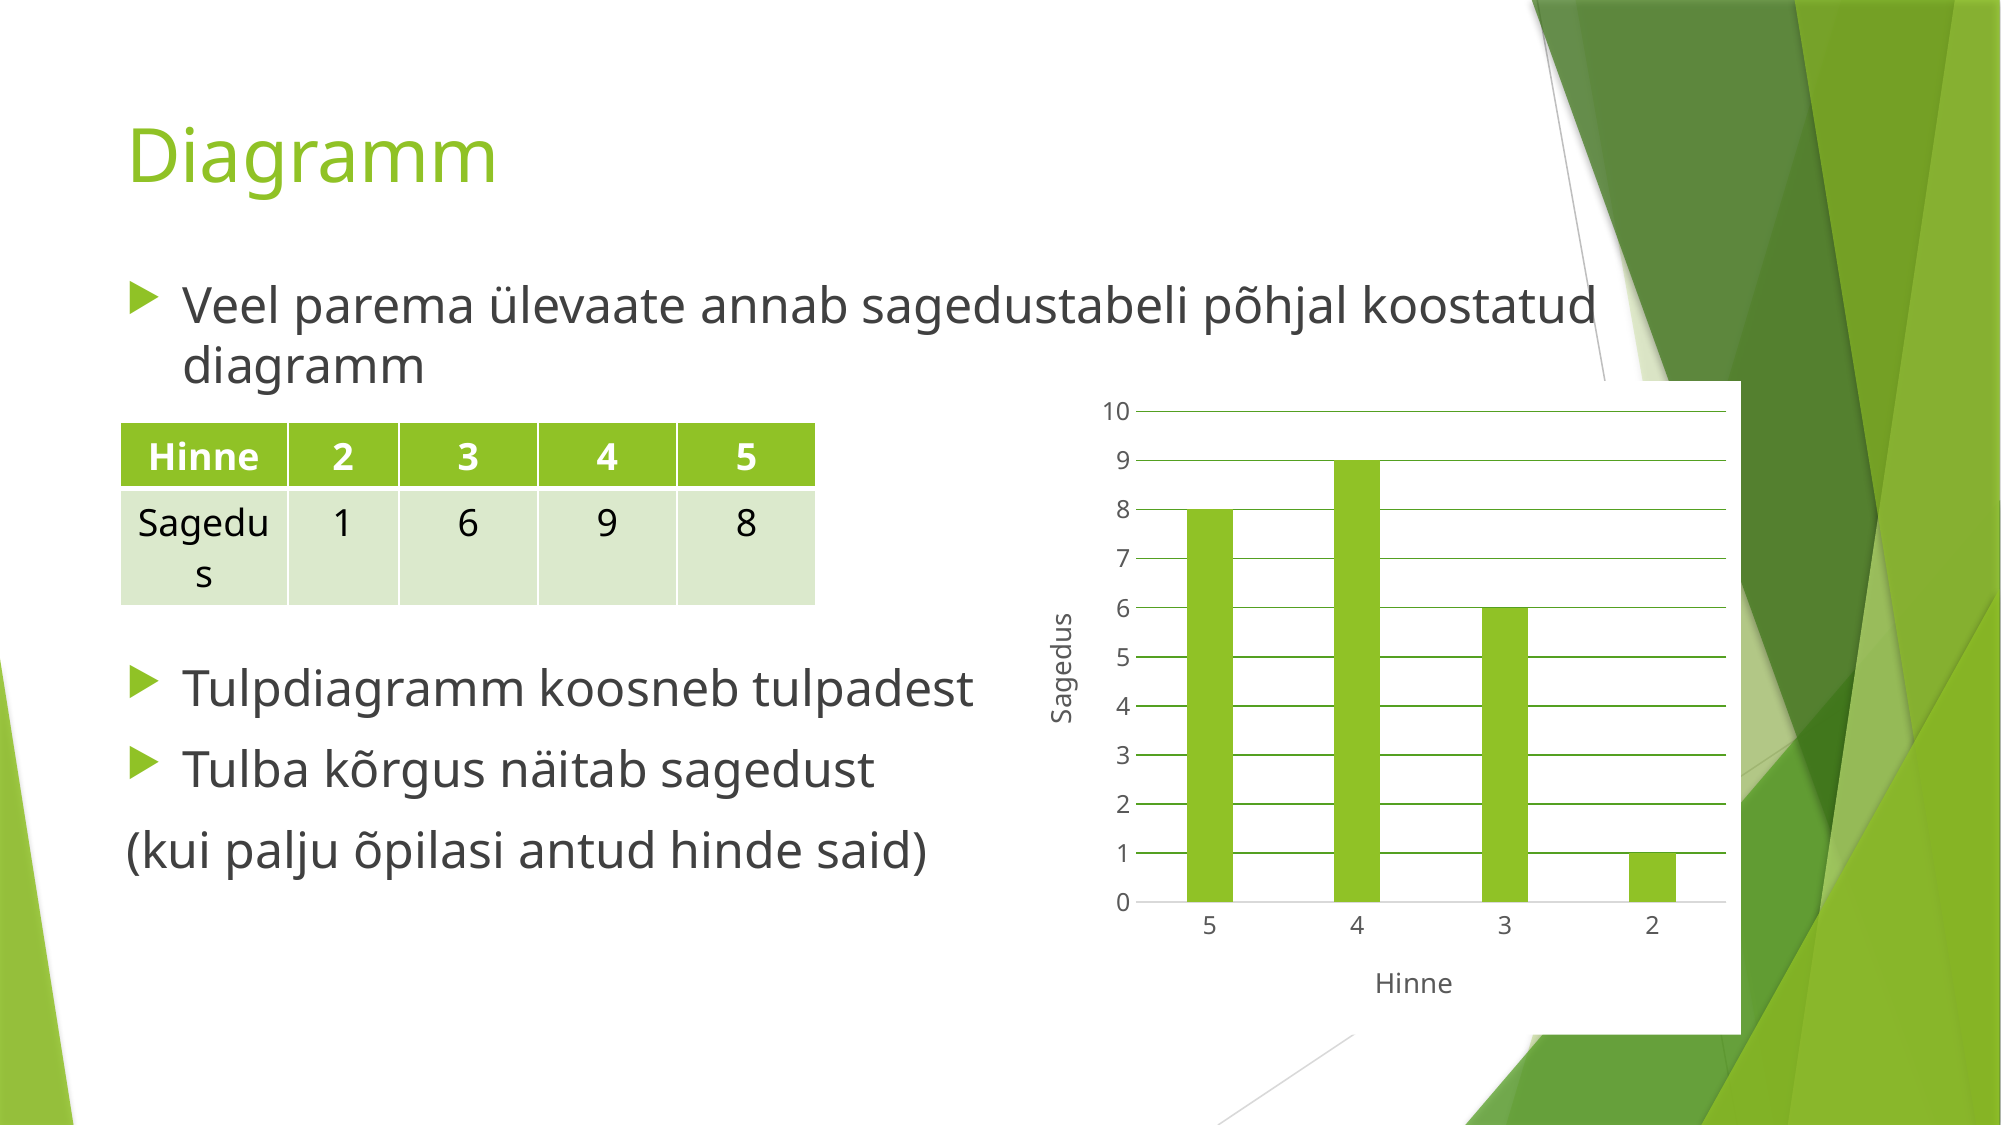

# Diagramm
Veel parema ülevaate annab sagedustabeli põhjal koostatud diagramm
Tulpdiagramm koosneb tulpadest
Tulba kõrgus näitab sagedust
(kui palju õpilasi antud hinde said)
### Chart
| Category | Series 1 |
|---|---|
| 5 | 8.0 |
| 4 | 9.0 |
| 3 | 6.0 |
| 2 | 1.0 || Hinne | 2 | 3 | 4 | 5 |
| --- | --- | --- | --- | --- |
| Sagedus | 1 | 6 | 9 | 8 |